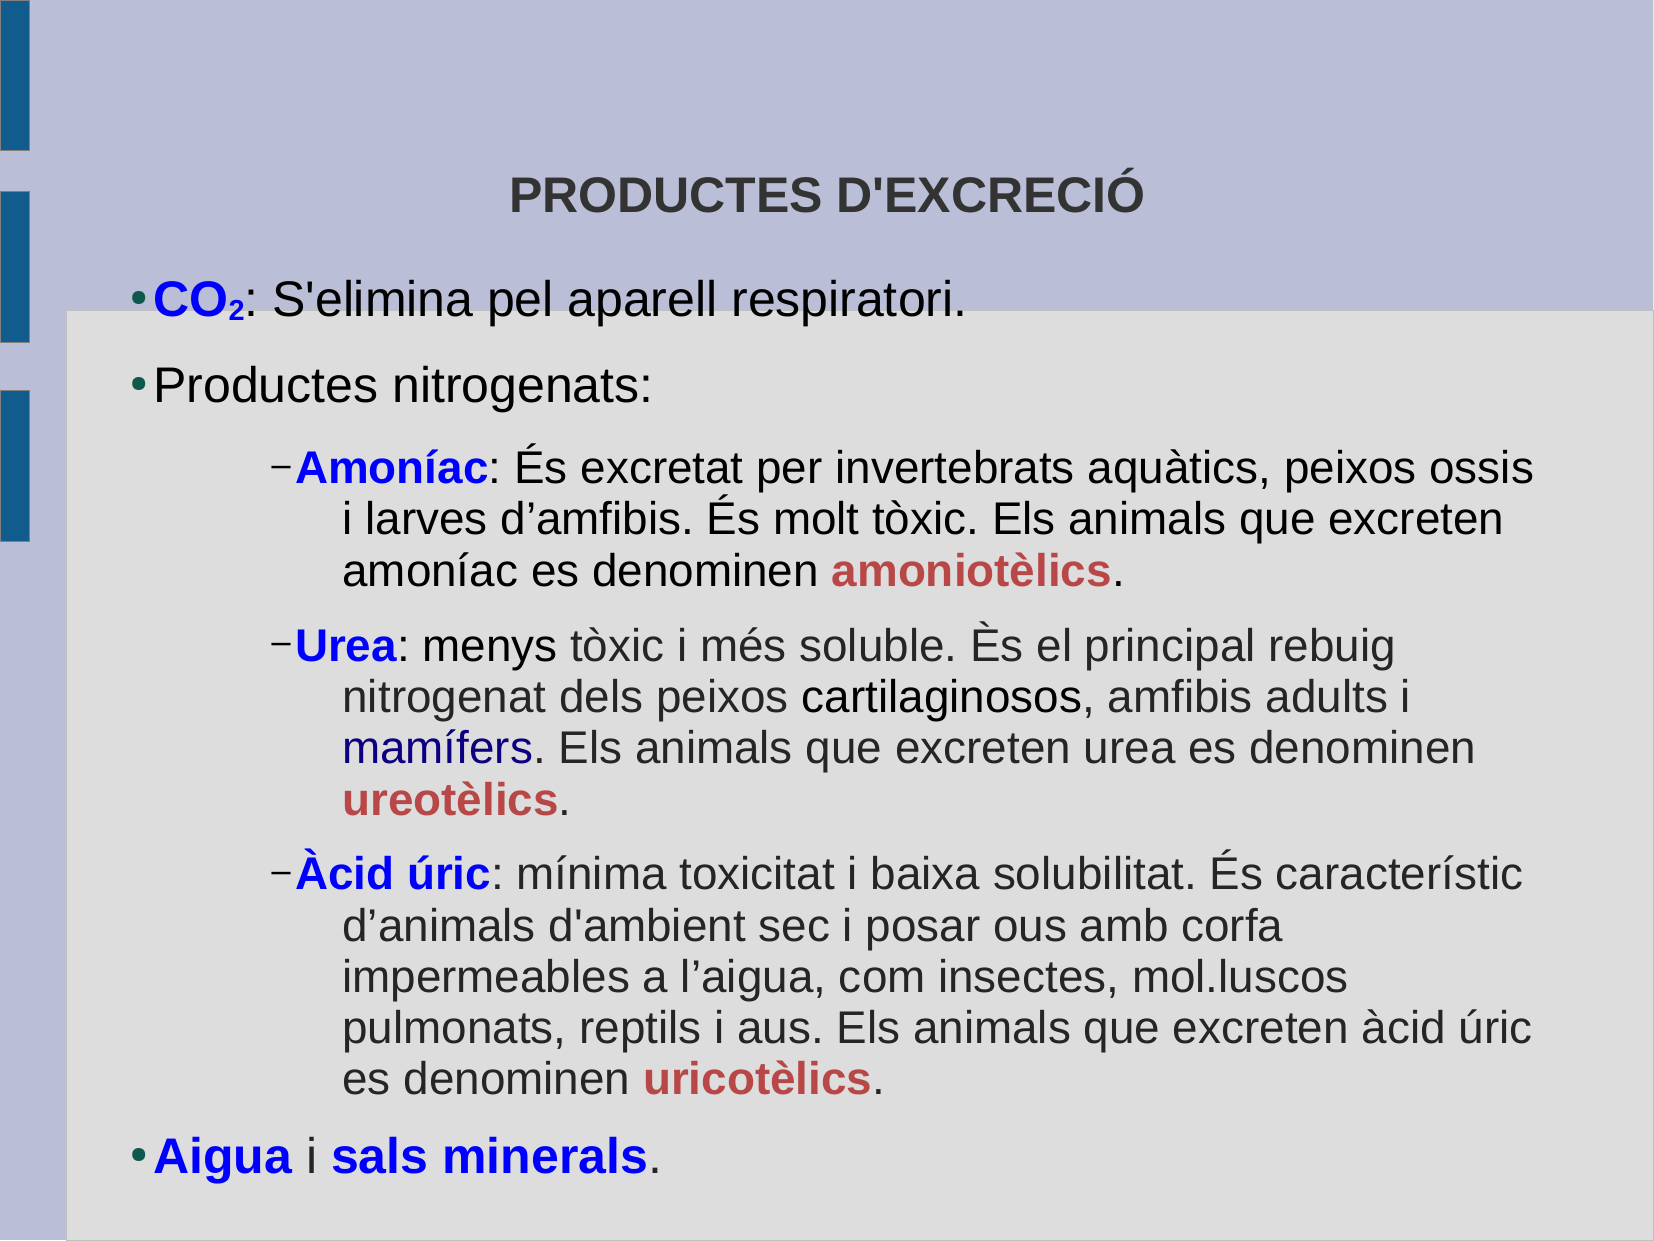

# PRODUCTES D'EXCRECIÓ
CO2: S'elimina pel aparell respiratori.
Productes nitrogenats:
Amoníac: És excretat per invertebrats aquàtics, peixos ossis i larves d’amfibis. És molt tòxic. Els animals que excreten amoníac es denominen amoniotèlics.
Urea: menys tòxic i més soluble. Ès el principal rebuig nitrogenat dels peixos cartilaginosos, amfibis adults i mamífers. Els animals que excreten urea es denominen ureotèlics.
Àcid úric: mínima toxicitat i baixa solubilitat. És característic d’animals d'ambient sec i posar ous amb corfa impermeables a l’aigua, com insectes, mol.luscos pulmonats, reptils i aus. Els animals que excreten àcid úric es denominen uricotèlics.
Aigua i sals minerals.